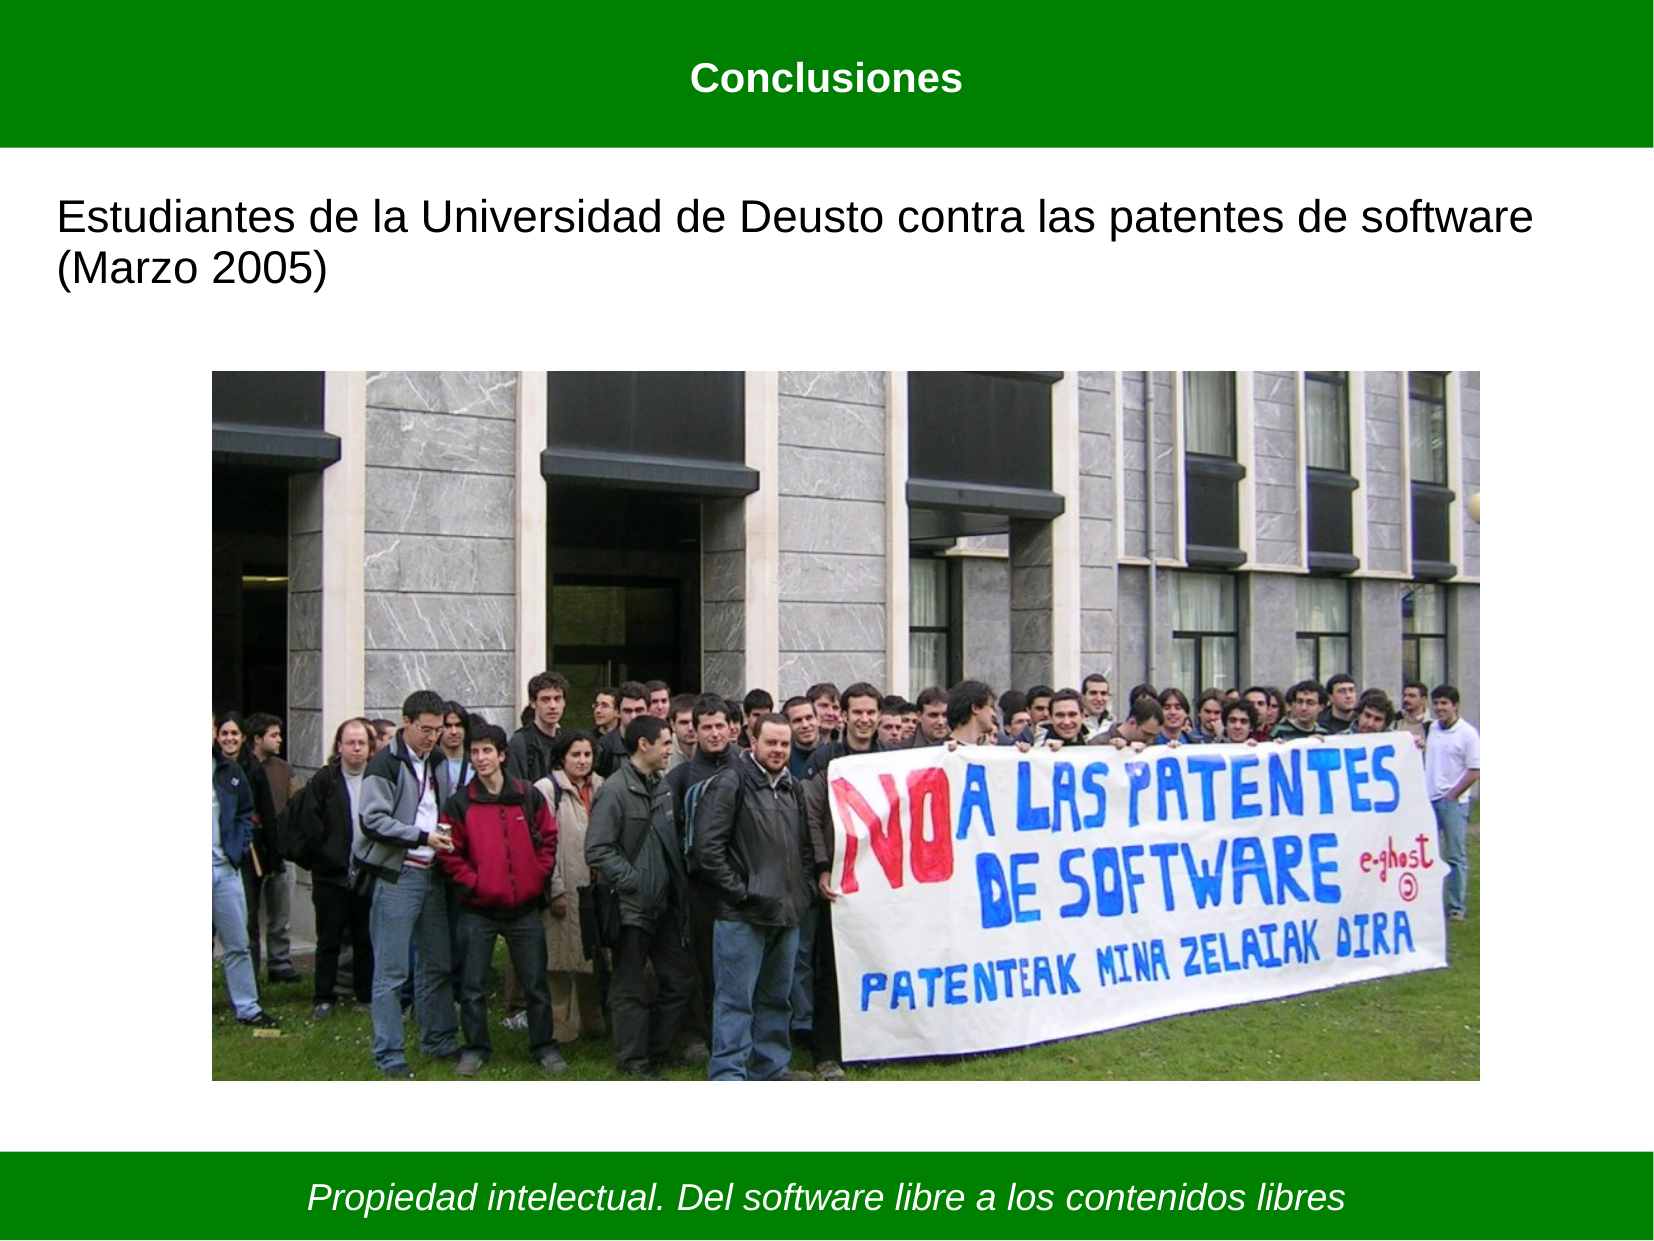

Conclusiones
Estudiantes de la Universidad de Deusto contra las patentes de software
(Marzo 2005)
Propiedad intelectual. Del software libre a los contenidos libres